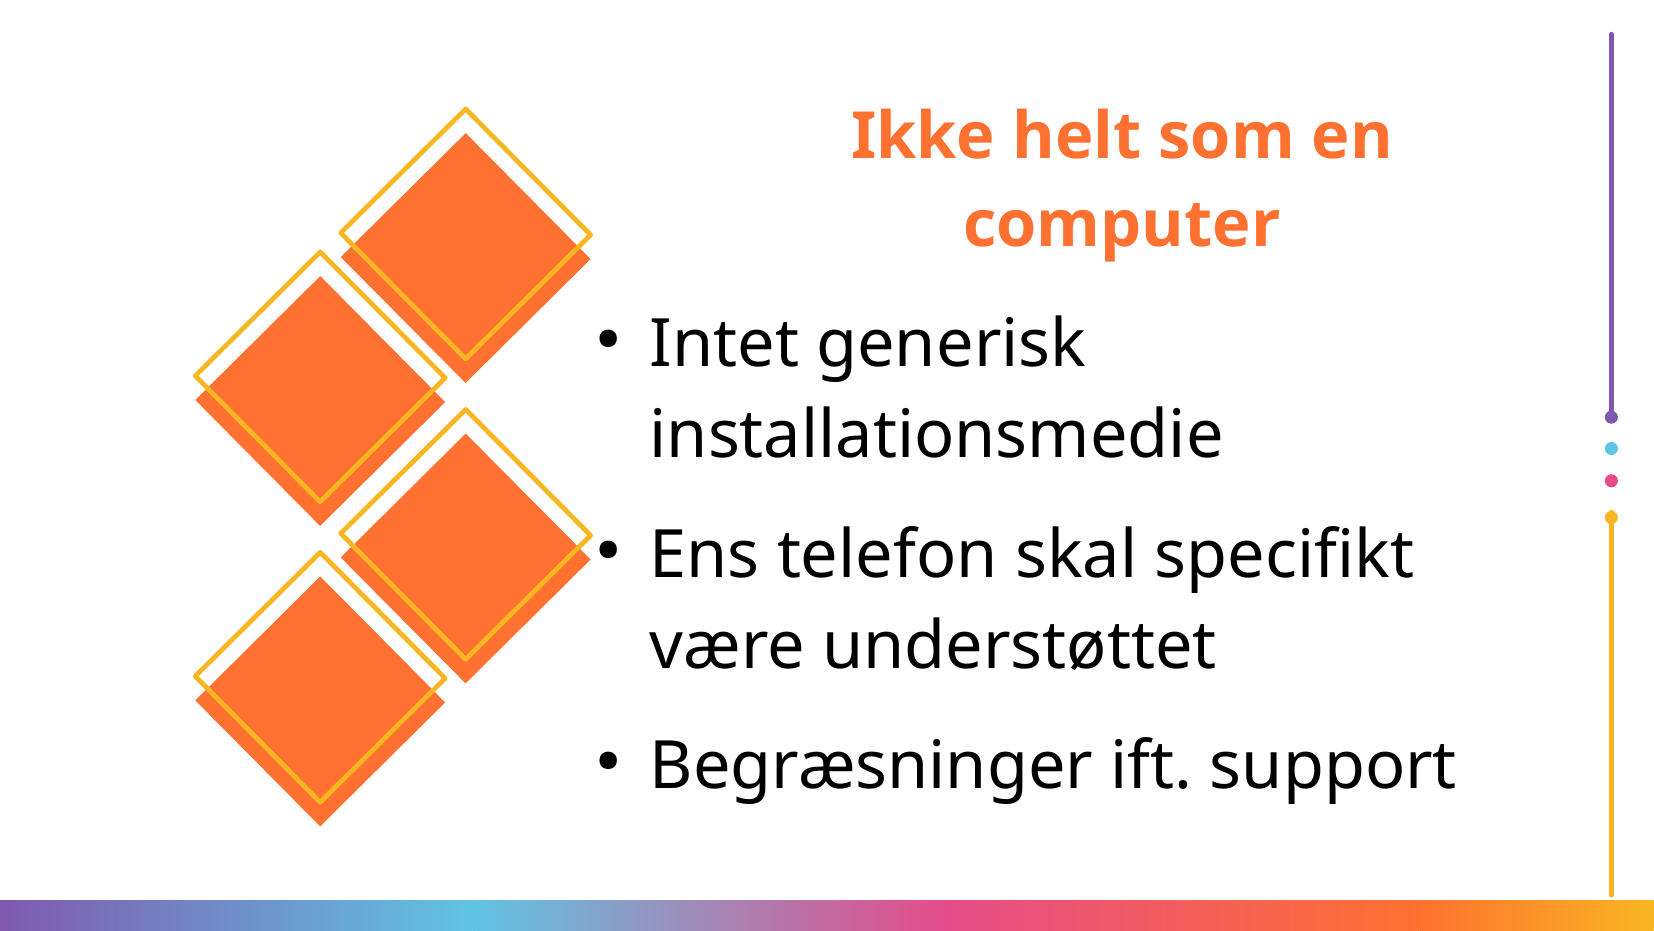

# Ikke helt som en computer
Intet generisk installationsmedie
Ens telefon skal specifikt være understøttet
Begræsninger ift. support